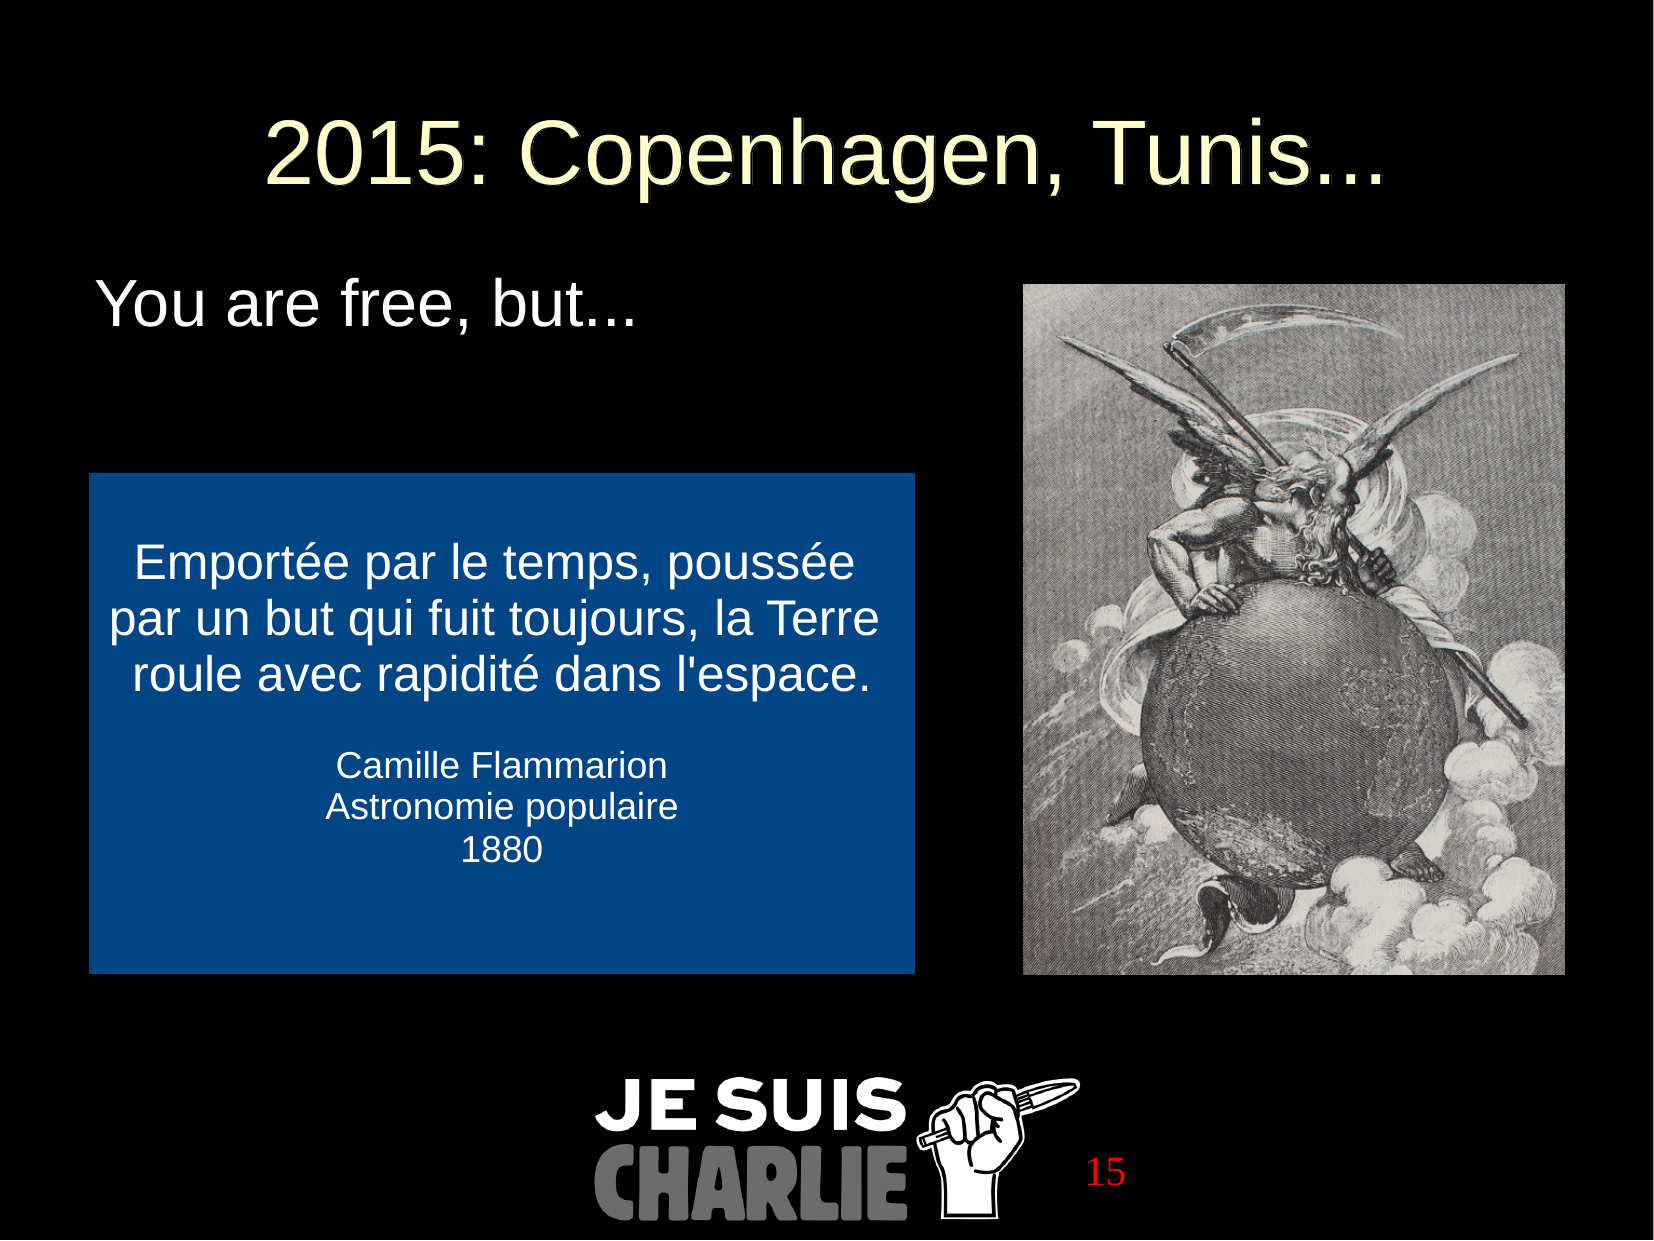

# 2015: Copenhagen, Tunis...
You are free, but...
Emportée par le temps, poussée
par un but qui fuit toujours, la Terre
roule avec rapidité dans l'espace.
Camille Flammarion
Astronomie populaire
1880